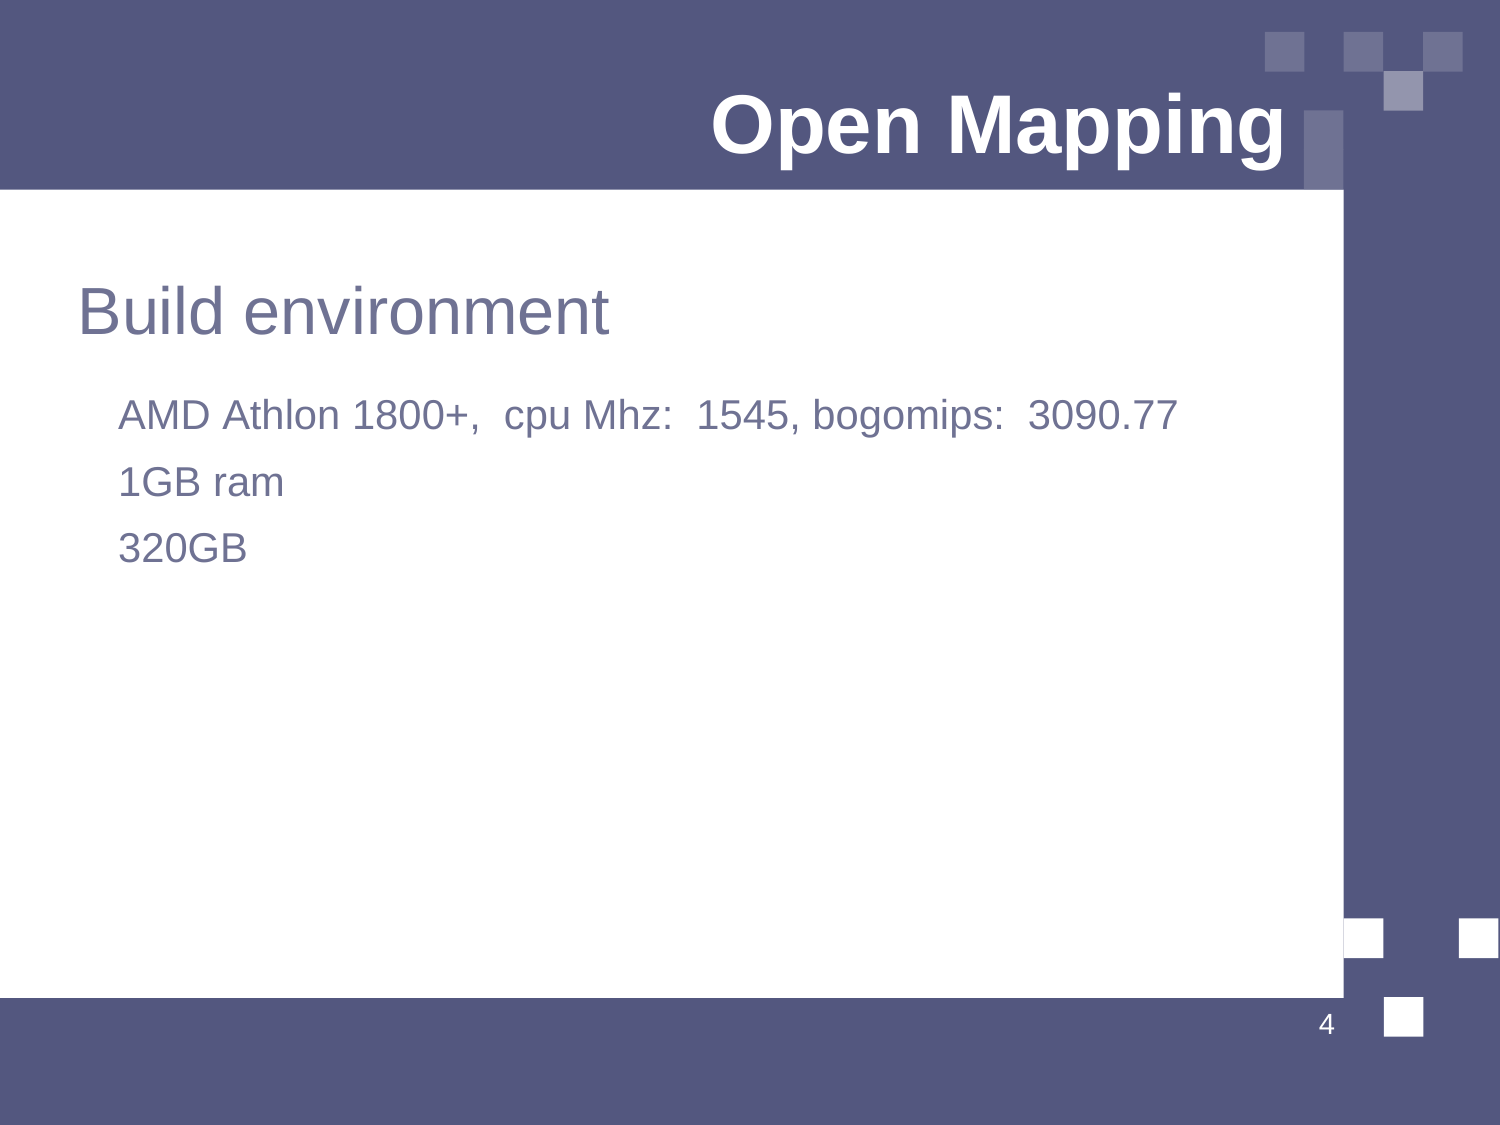

# Open Mapping
 Build environment
AMD Athlon 1800+, cpu Mhz: 1545, bogomips: 3090.77
1GB ram
320GB
4